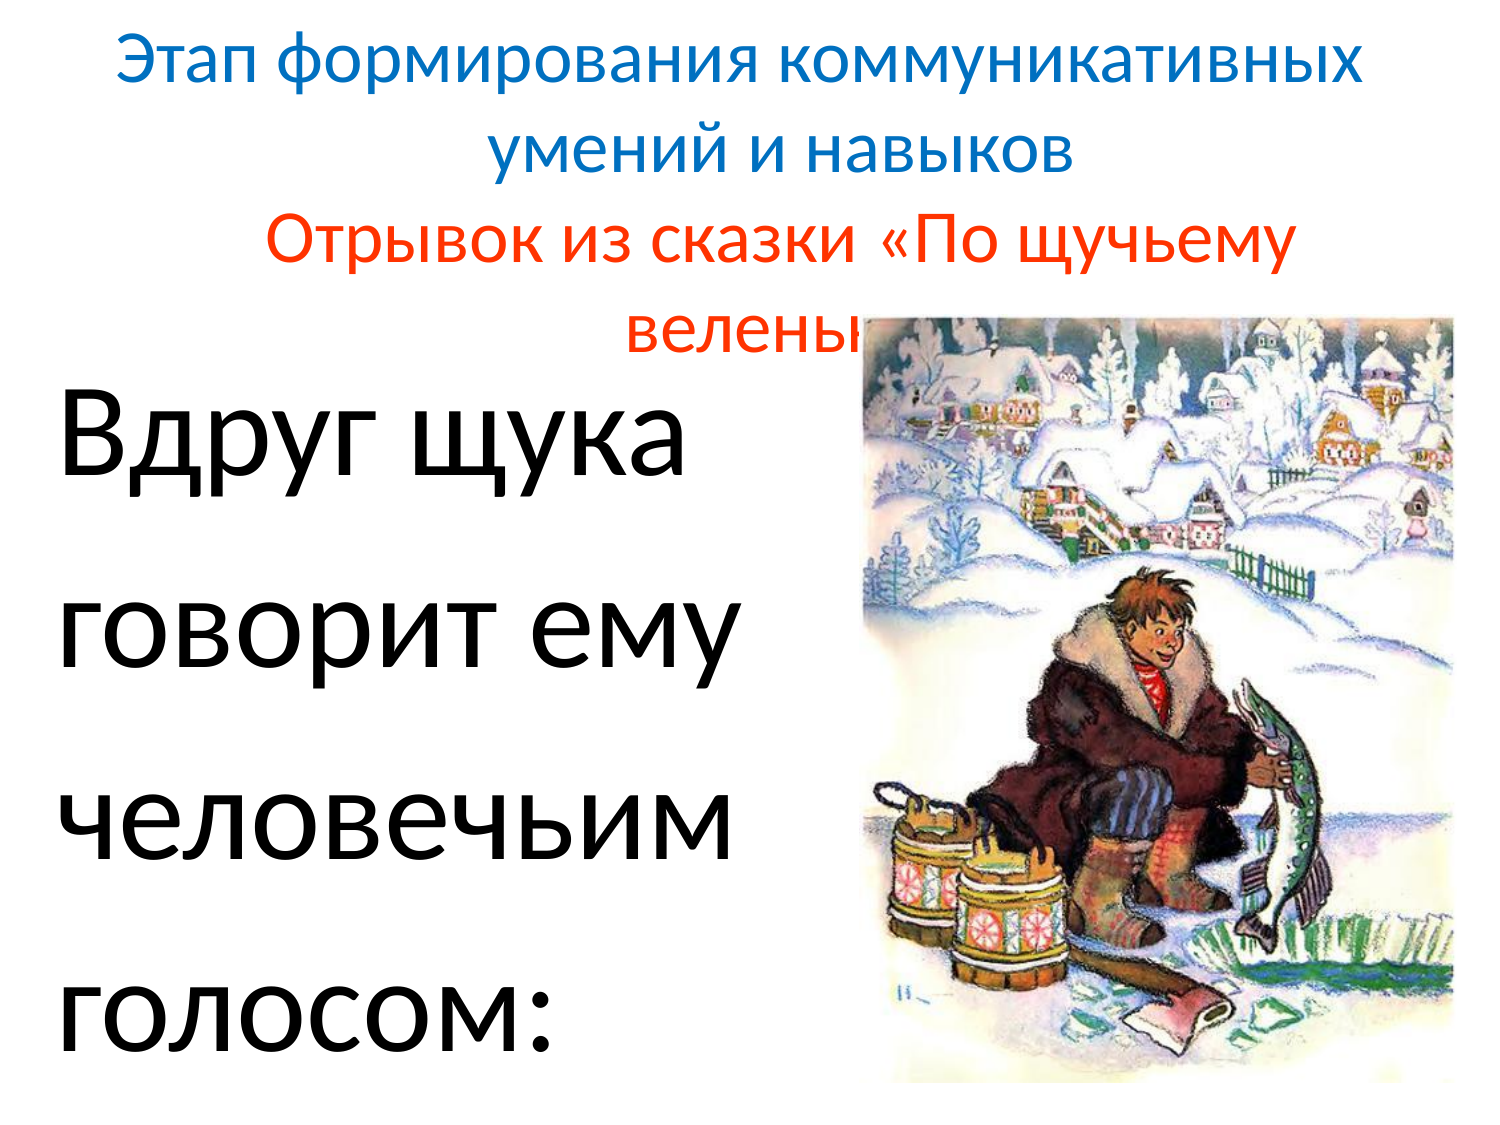

# Этап формирования коммуникативных умений и навыков Отрывок из сказки «По щучьему веленью»
Вдруг щука говорит ему человечьим голосом:
- Емеля, отпусти меня в воду!
А Емеля смеется:
- На что ты мне пригодишься?.. Нет, понесу тебя домой, велю невесткам уху сварить.
Будет уха сладка.
Щука взмолилась опять:
- Емеля, Емеля, отпусти меня в воду, я сделаю все, что ни пожелаешь.
- Ладно, только покажи сначала, что не обманываешь меня, тогда отпущу.
Щука его спрашивает:
- Емеля, Емеля, скажи - чего ты сейчас хочешь?
- Хочу, чтобы ведра сами пошли домой и вода бы не расплескалась...
Щука ему говорит:
- Запомни мои слова: когда что тебе захочется - скажи только:
"По щучьему веленью, по моему хотенью".